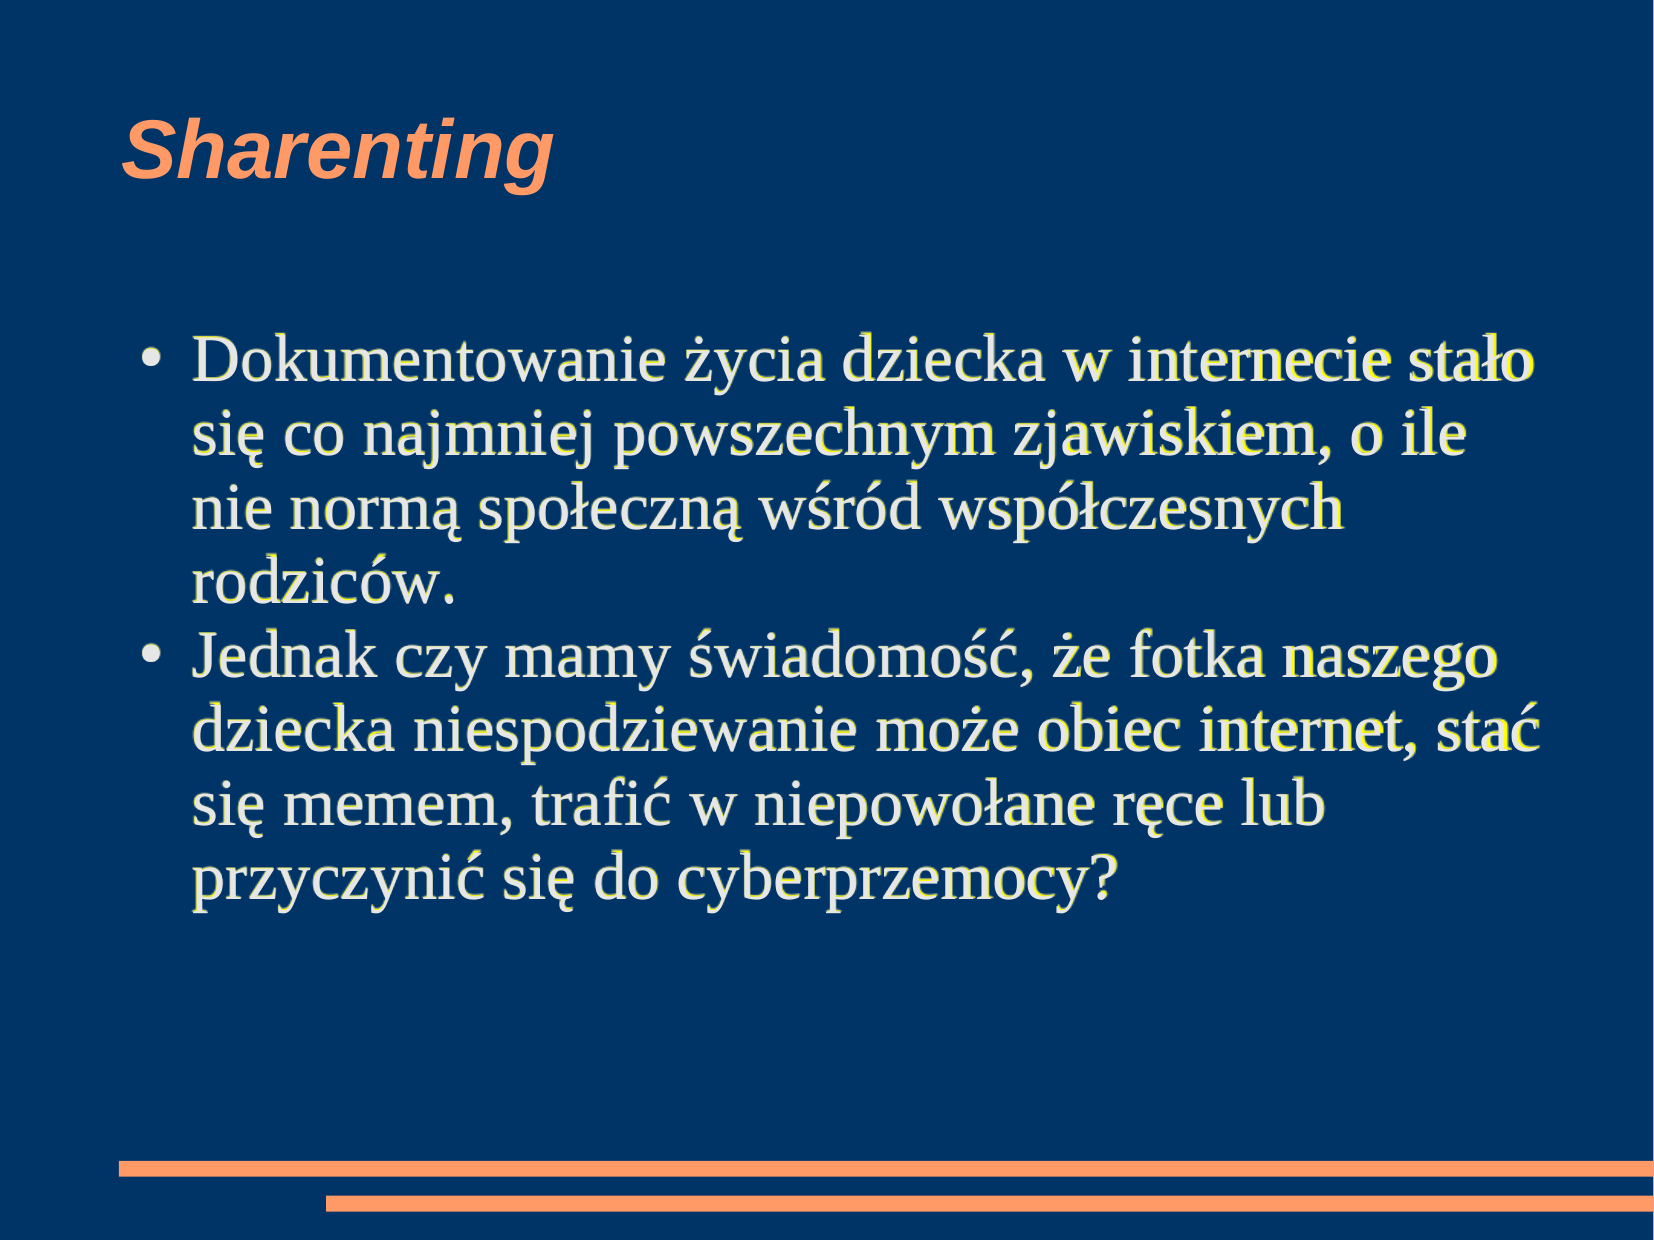

# Sharenting
Dokumentowanie życia dziecka w internecie stało się co najmniej powszechnym zjawiskiem, o ile nie normą społeczną wśród współczesnych rodziców.
Jednak czy mamy świadomość, że fotka naszego dziecka niespodziewanie może obiec internet, stać się memem, trafić w niepowołane ręce lub przyczynić się do cyberprzemocy?